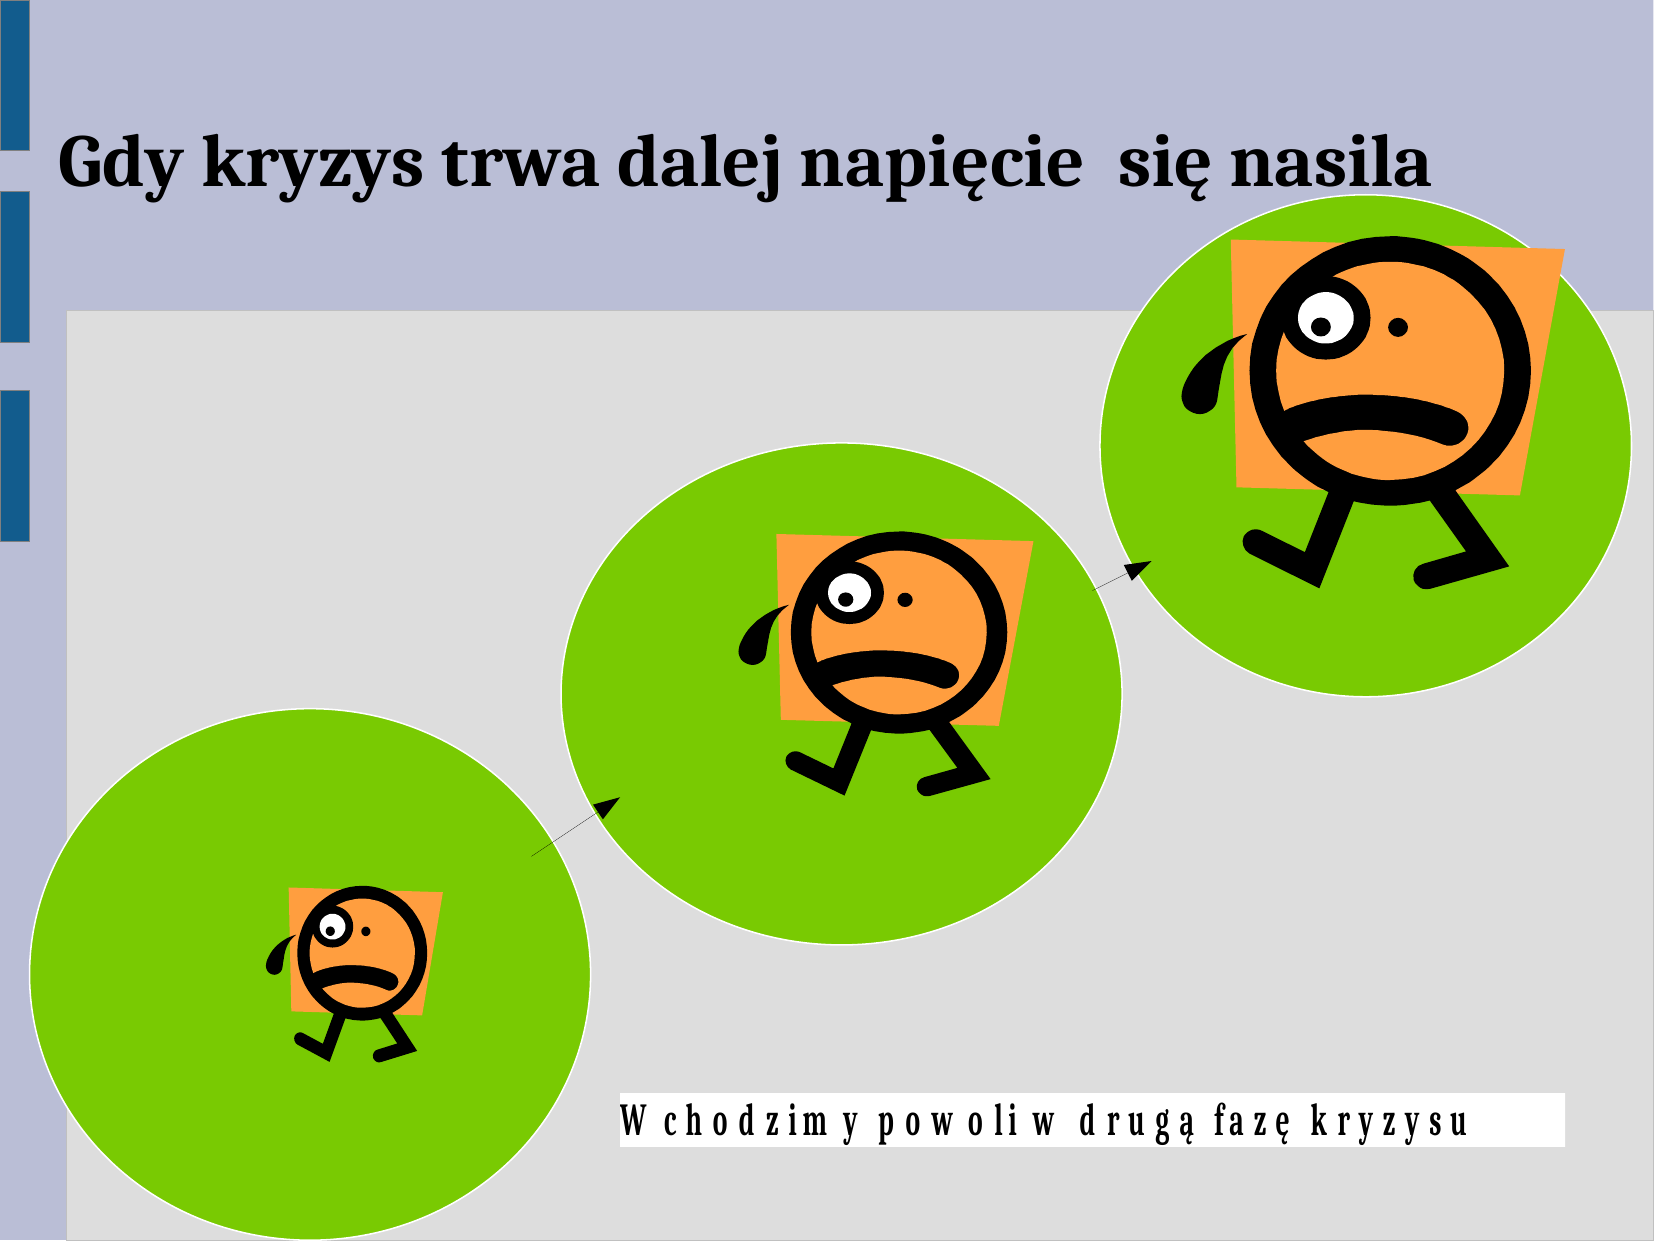

# Gdy kryzys trwa dalej napięcie się nasila